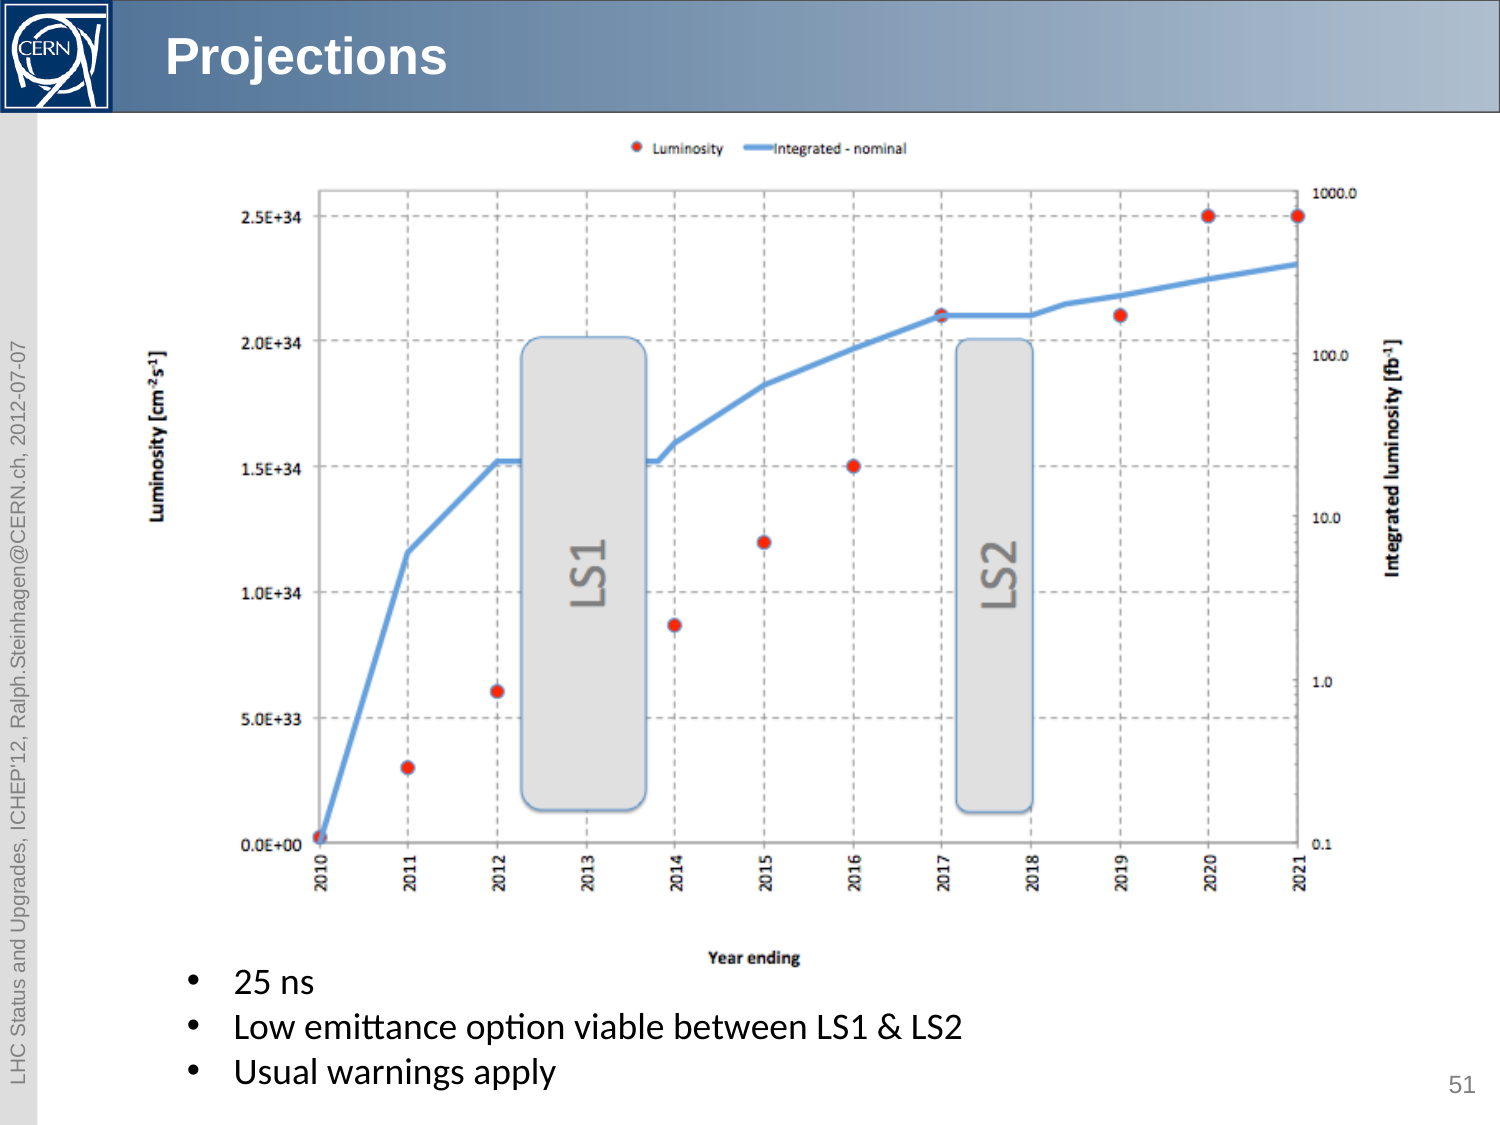

# Projections
25 ns
Low emittance option viable between LS1 & LS2
Usual warnings apply